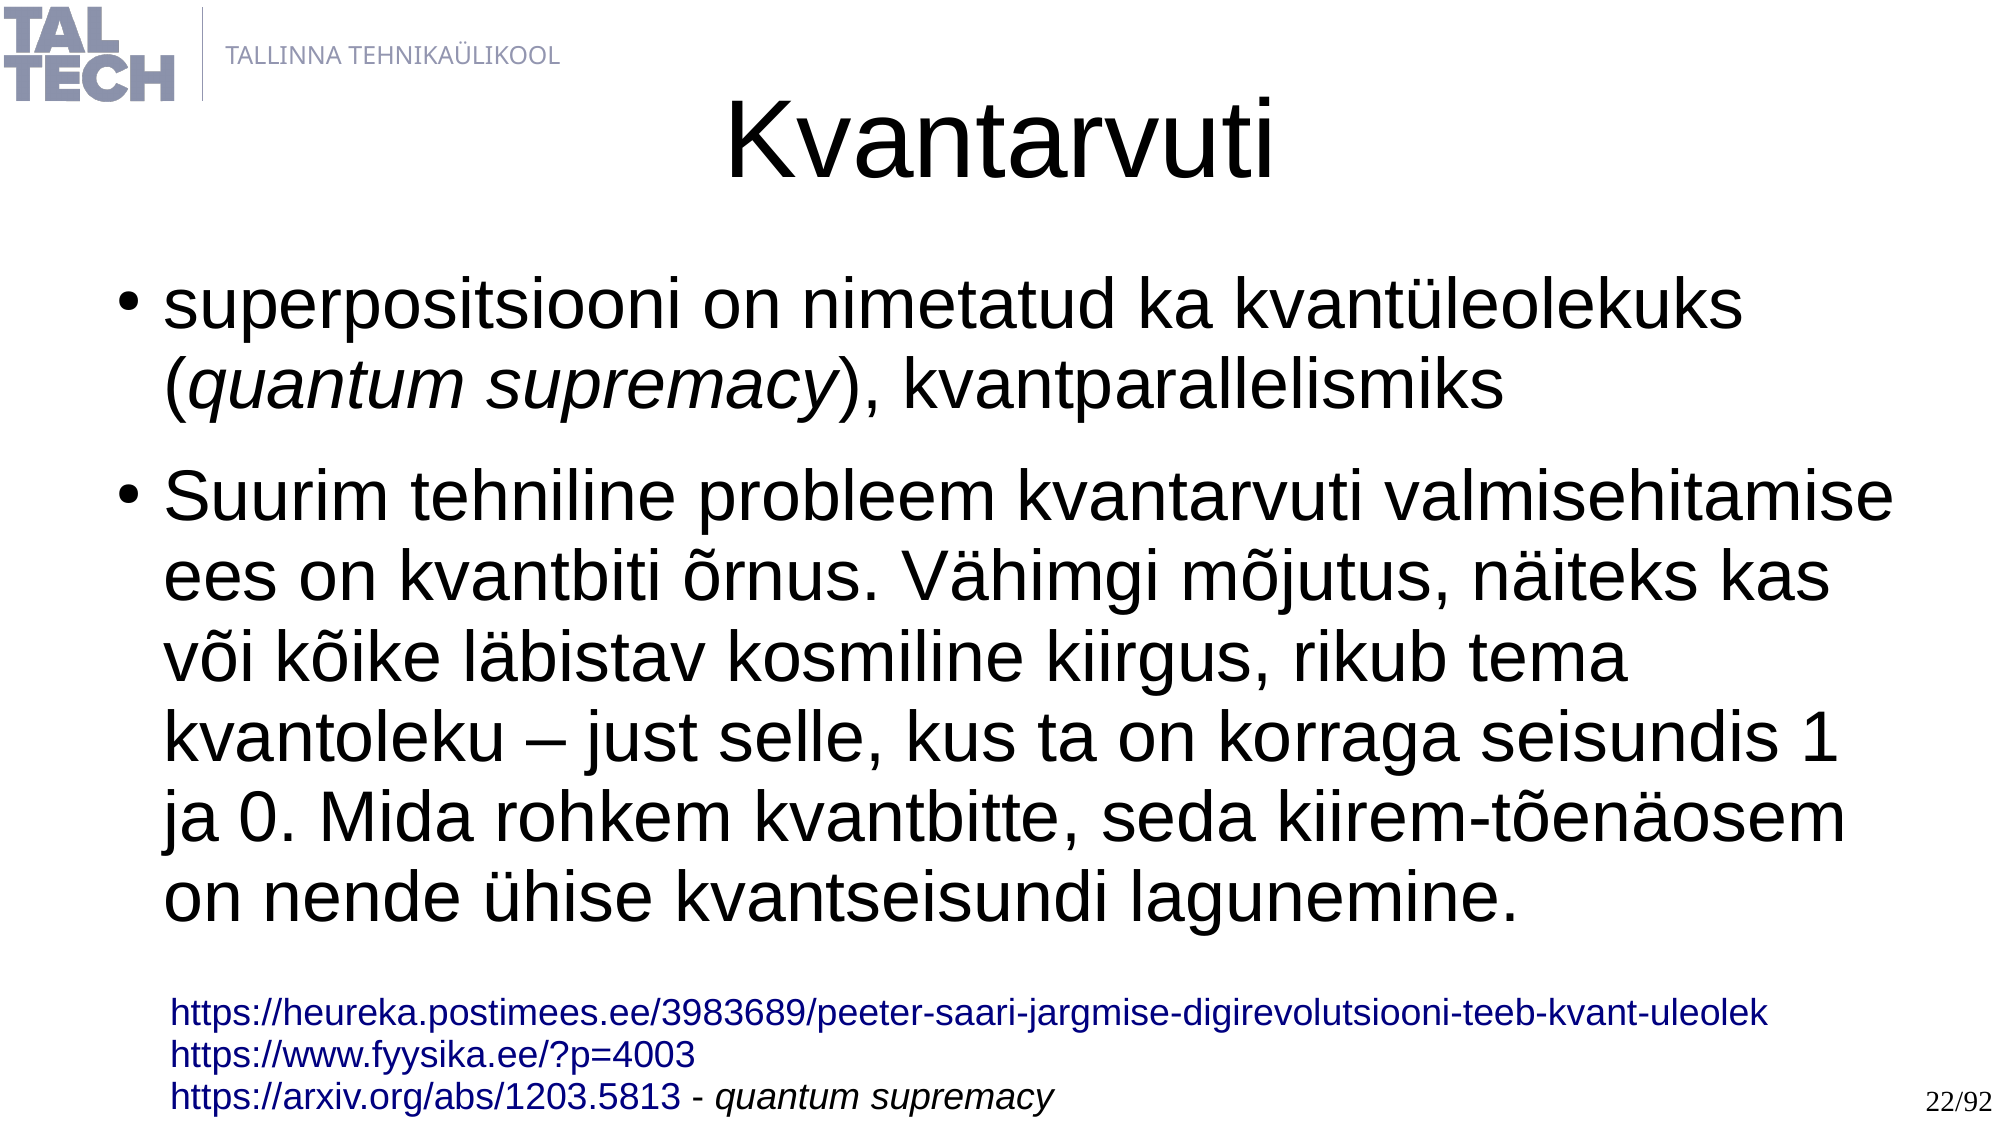

# Kvantarvuti
superpositsiooni on nimetatud ka kvantüleolekuks (quantum supremacy), kvantparallelismiks
Suurim tehniline probleem kvantarvuti valmisehitamise ees on kvantbiti õrnus. Vähimgi mõjutus, näiteks kas või kõike läbistav kosmiline kiirgus, rikub tema kvantoleku – just selle, kus ta on korraga seisundis 1 ja 0. Mida rohkem kvantbitte, seda kiirem-tõenäosem on nende ühise kvantseisundi lagunemine.
https://heureka.postimees.ee/3983689/peeter-saari-jargmise-digirevolutsiooni-teeb-kvant-uleolek
https://www.fyysika.ee/?p=4003
https://arxiv.org/abs/1203.5813 - quantum supremacy
22